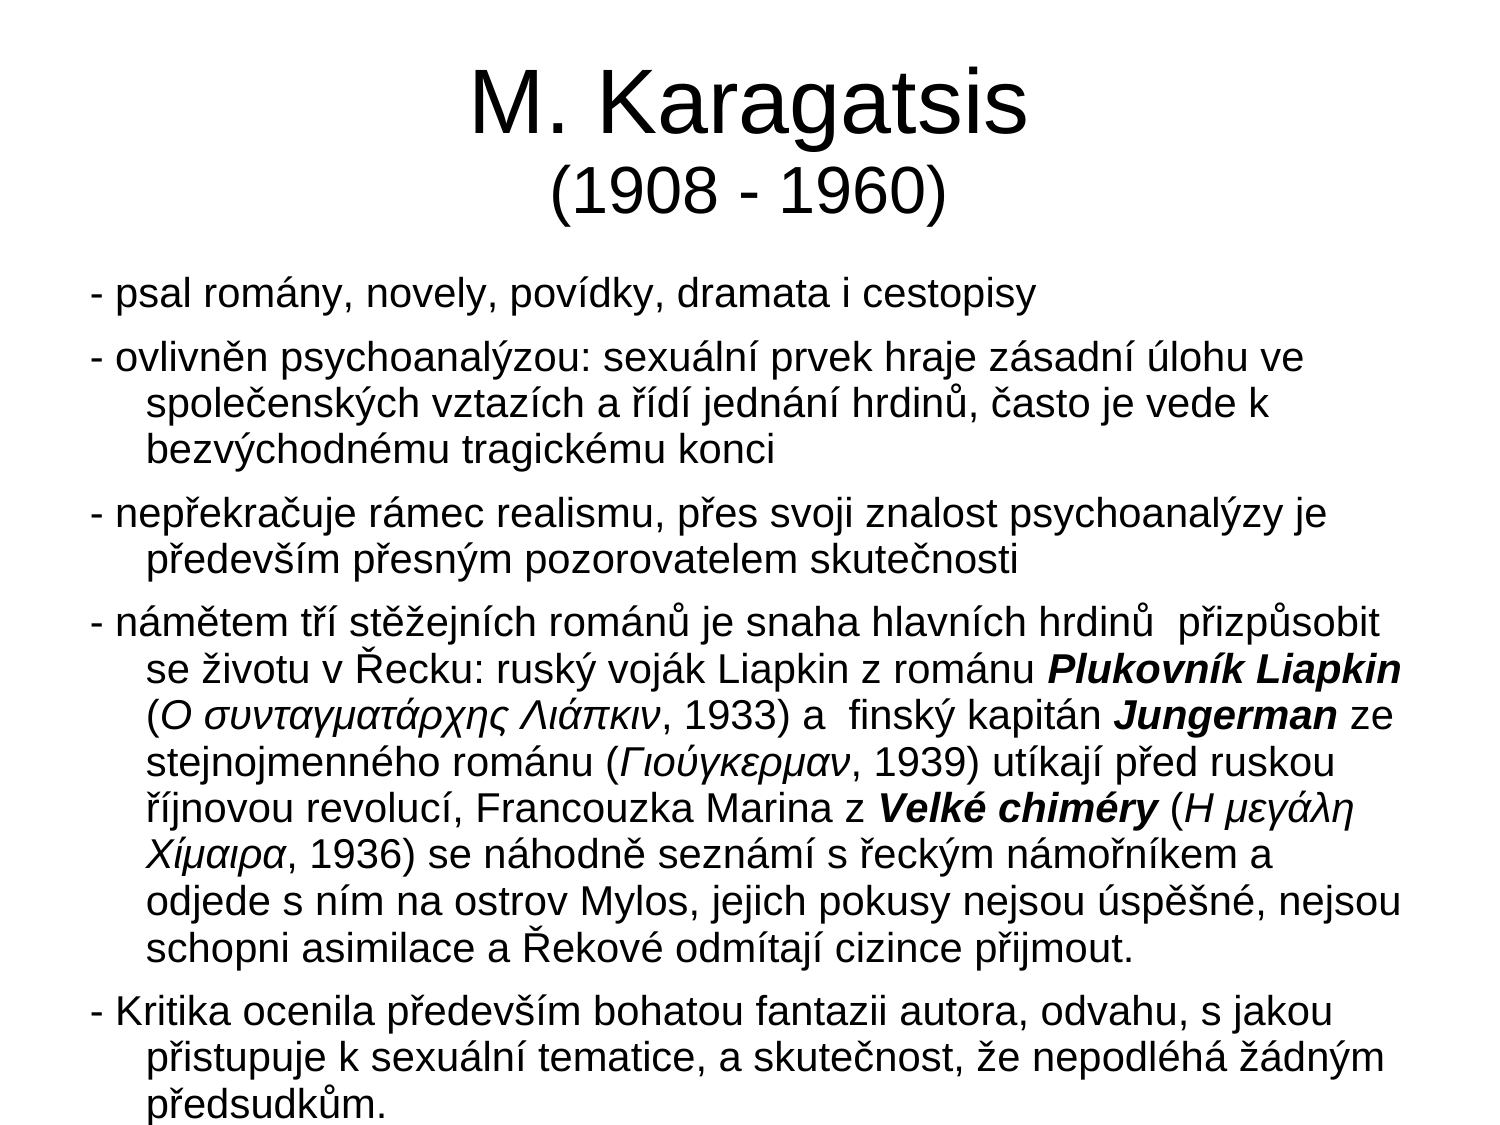

# M. Karagatsis (1908 - 1960)
- psal romány, novely, povídky, dramata i cestopisy
- ovlivněn psychoanalýzou: sexuální prvek hraje zásadní úlohu ve společenských vztazích a řídí jednání hrdinů, často je vede k bezvýchodnému tragickému konci
- nepřekračuje rámec realismu, přes svoji znalost psychoanalýzy je především přesným pozorovatelem skutečnosti
- námětem tří stěžejních románů je snaha hlavních hrdinů přizpůsobit se životu v Řecku: ruský voják Liapkin z románu Plukovník Liapkin (Ο συνταγματάρχης Λιάπκιν, 1933) a finský kapitán Jungerman ze stejnojmenného románu (Γιούγκερμαν, 1939) utíkají před ruskou říjnovou revolucí, Francouzka Marina z Velké chiméry (H μεγάλη Χίμαιρα, 1936) se náhodně seznámí s řeckým námořníkem a odjede s ním na ostrov Mylos, jejich pokusy nejsou úspěšné, nejsou schopni asimilace a Řekové odmítají cizince přijmout.
- Kritika ocenila především bohatou fantazii autora, odvahu, s jakou přistupuje k sexuální tematice, a skutečnost, že nepodléhá žádným předsudkům.